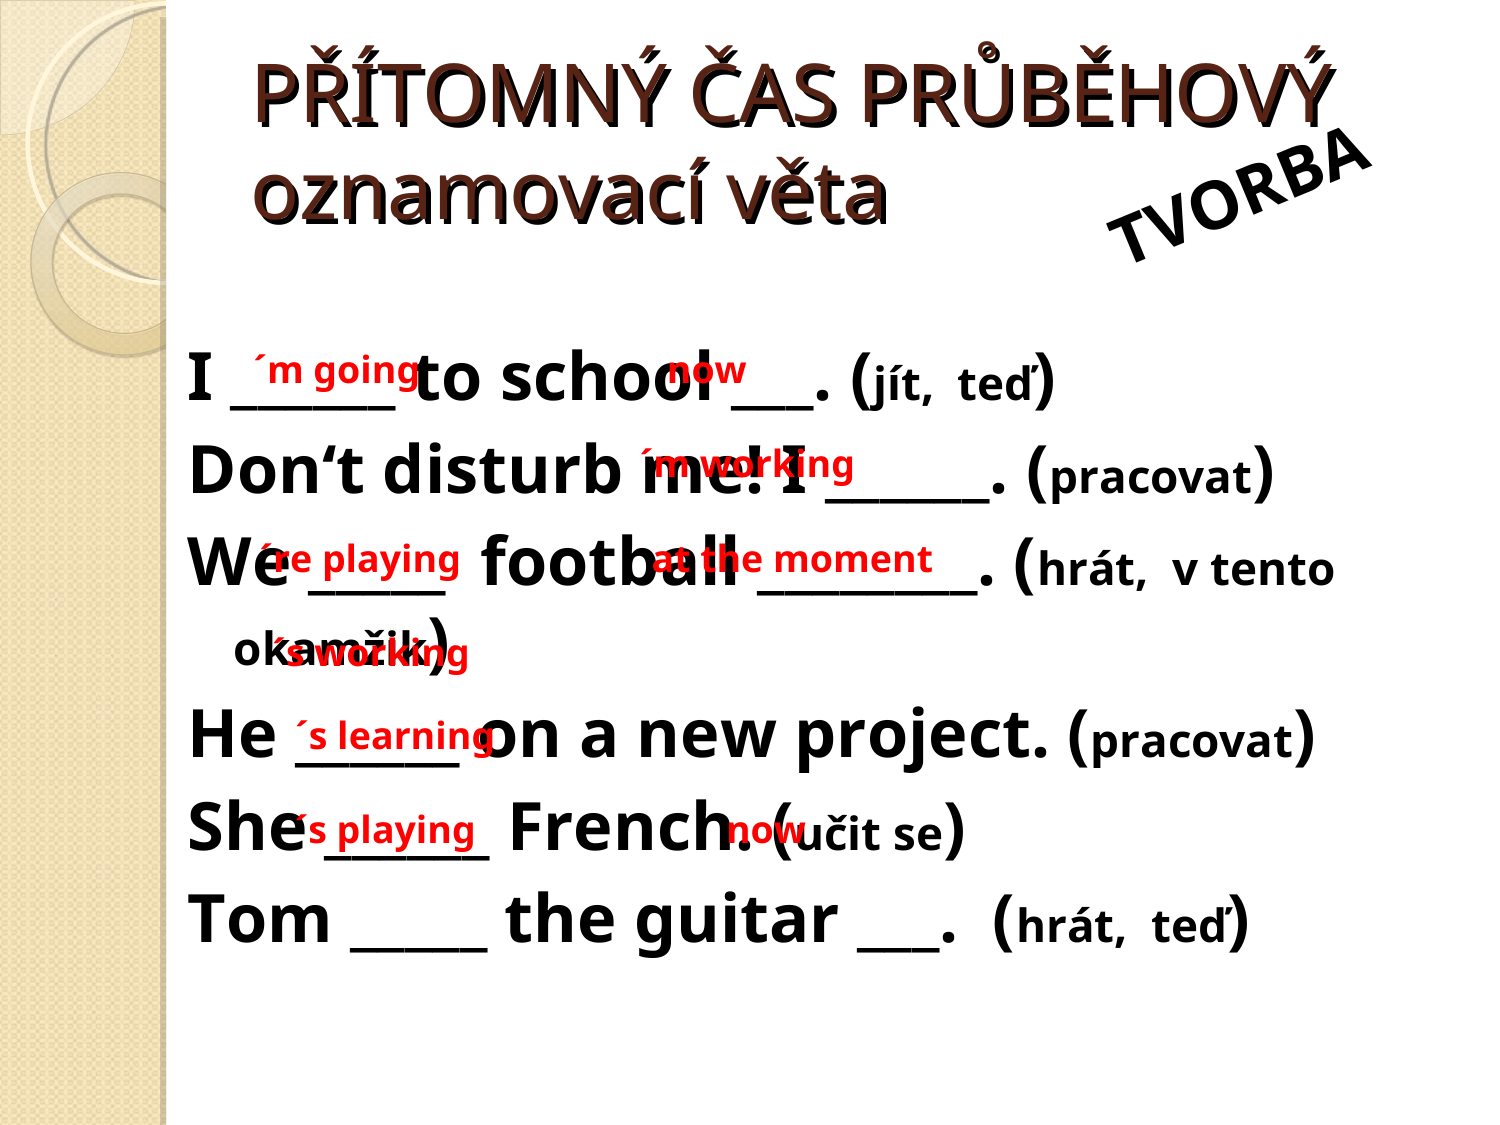

# PŘÍTOMNÝ ČAS PRŮBĚHOVÝ oznamovací věta
TVORBA
I ______ to school ___. (jít, teď)
Don‘t disturb me! I ______. (pracovat)
We _____ football ________. (hrát, v tento okamžik)
He ______ on a new project. (pracovat)
She ______ French. (učit se)
Tom _____ the guitar ___. (hrát, teď)
´m going
now
´m working
´re playing
at the moment
´s working
´s learning
´s playing
now